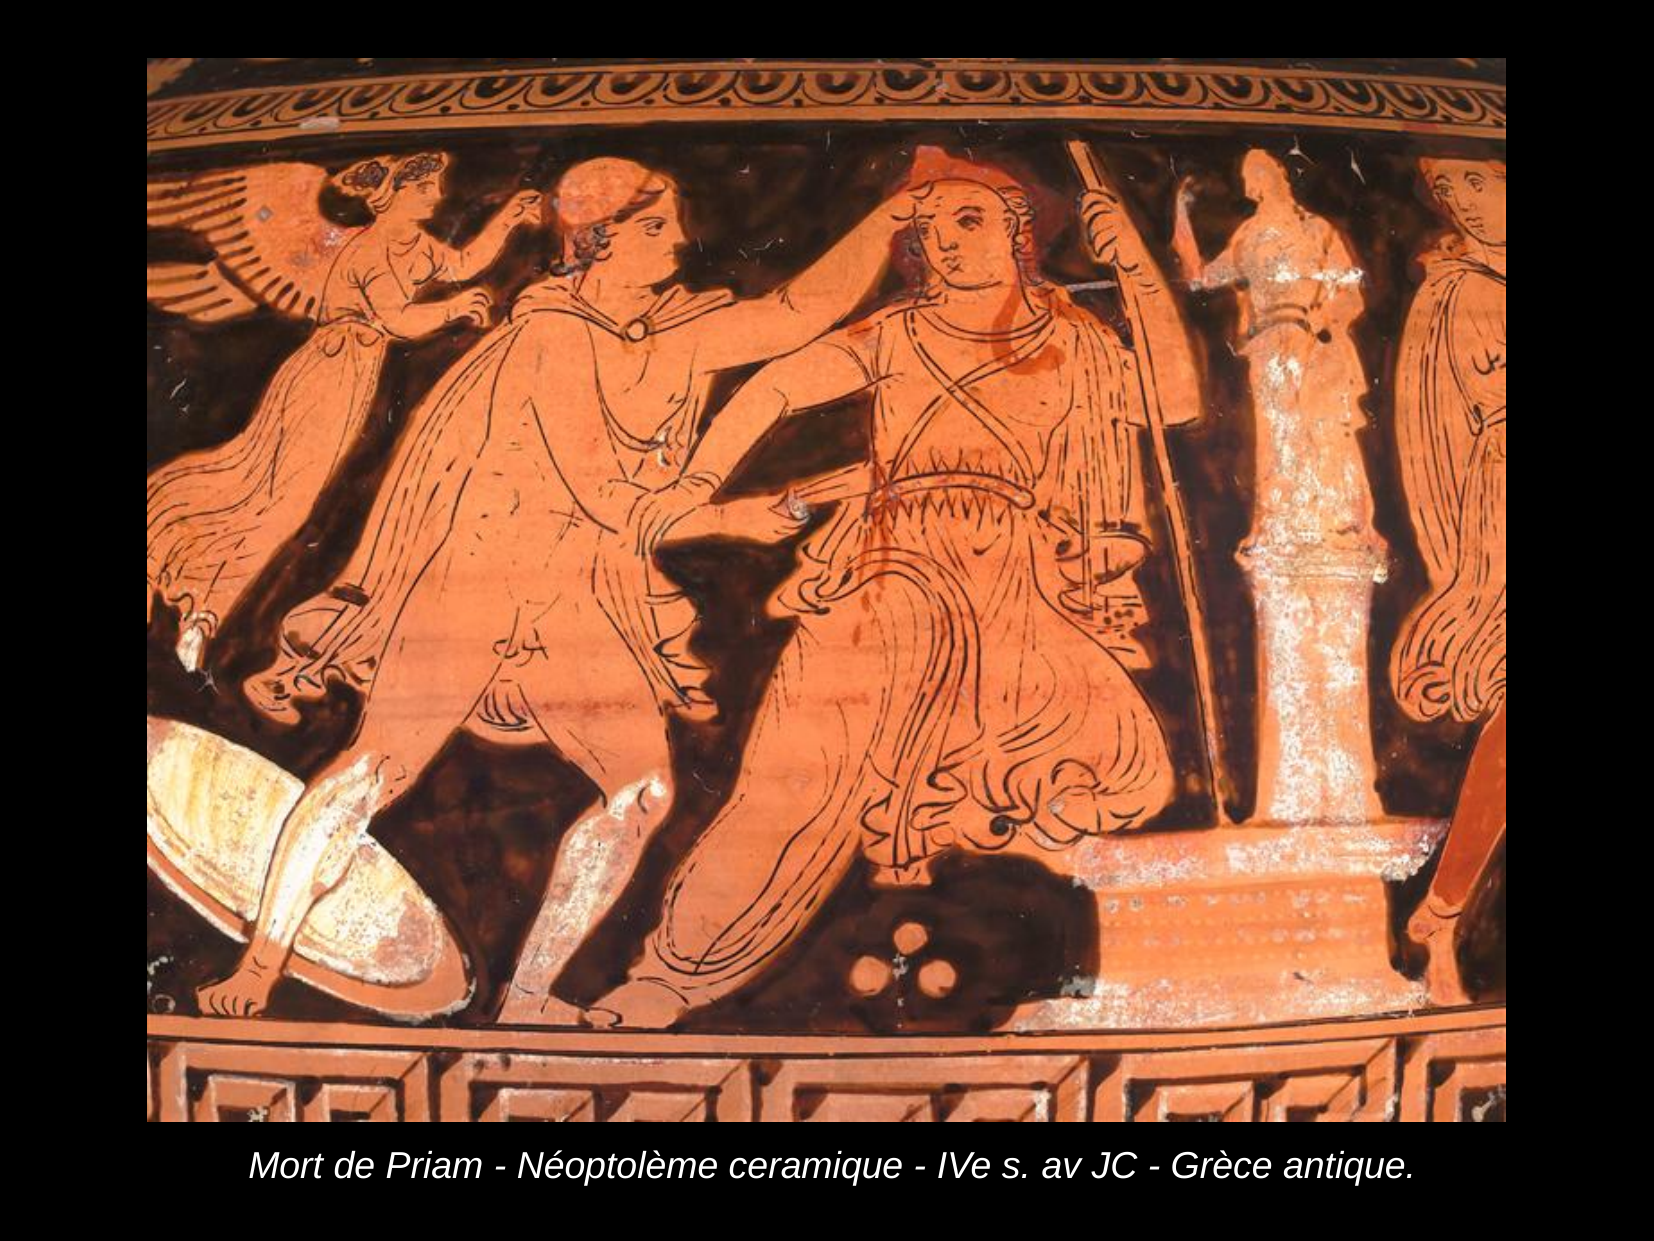

# Mort de Priam - Néoptolème ceramique - IVe s. av JC - Grèce antique.